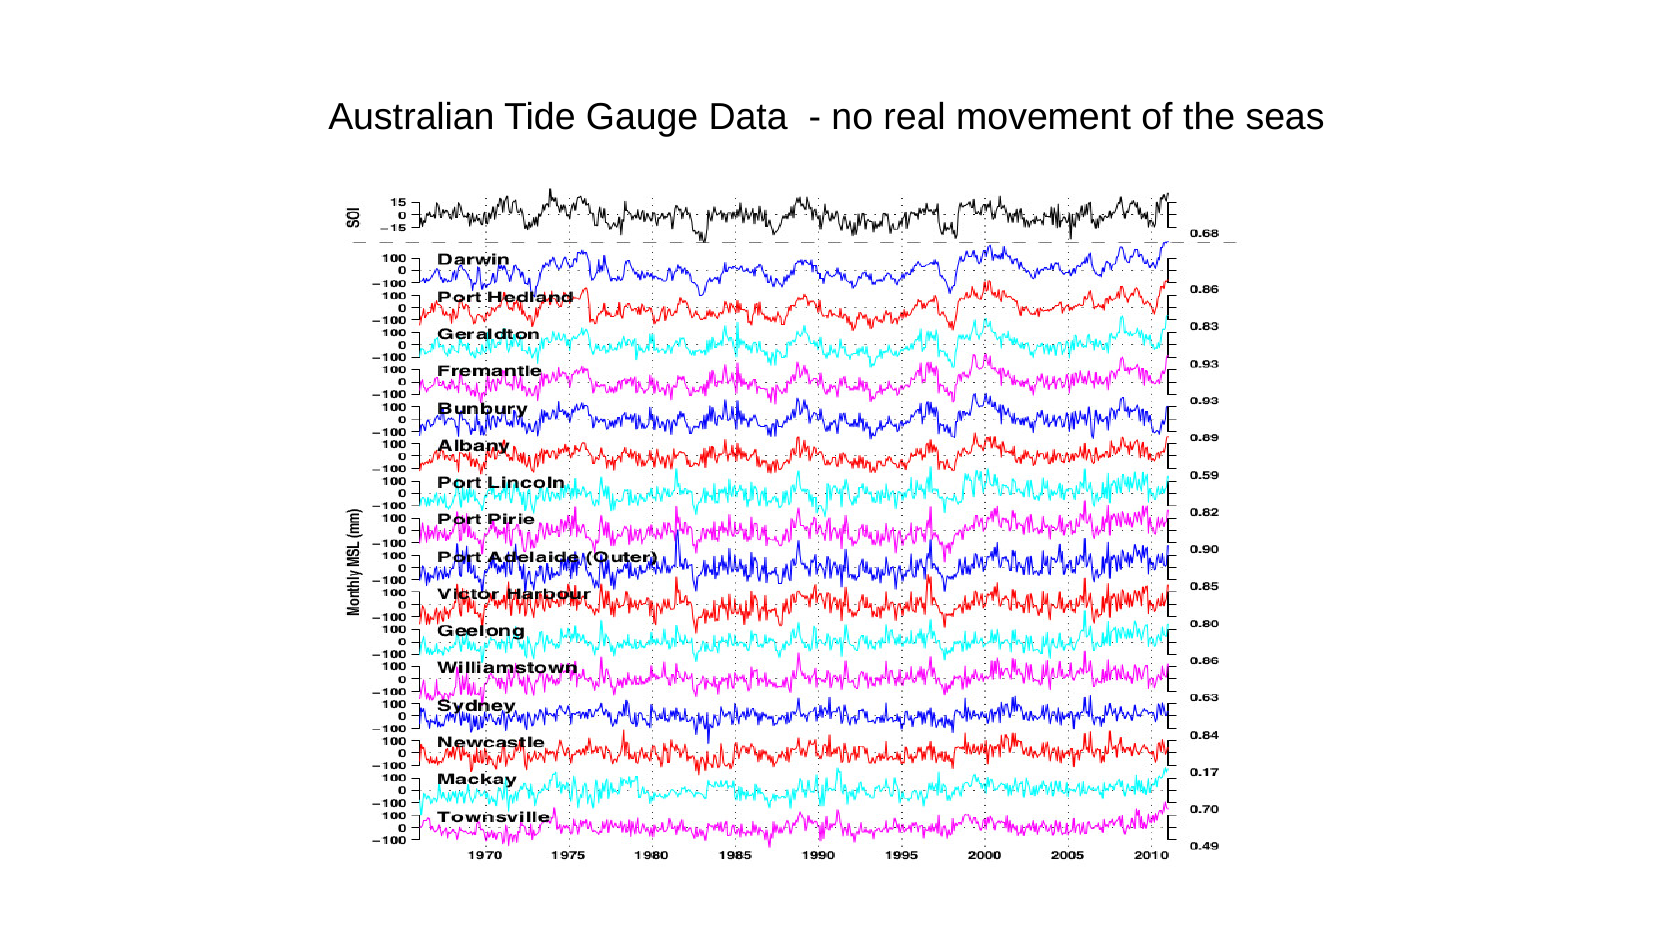

Australian Tide Gauge Data - no real movement of the seas